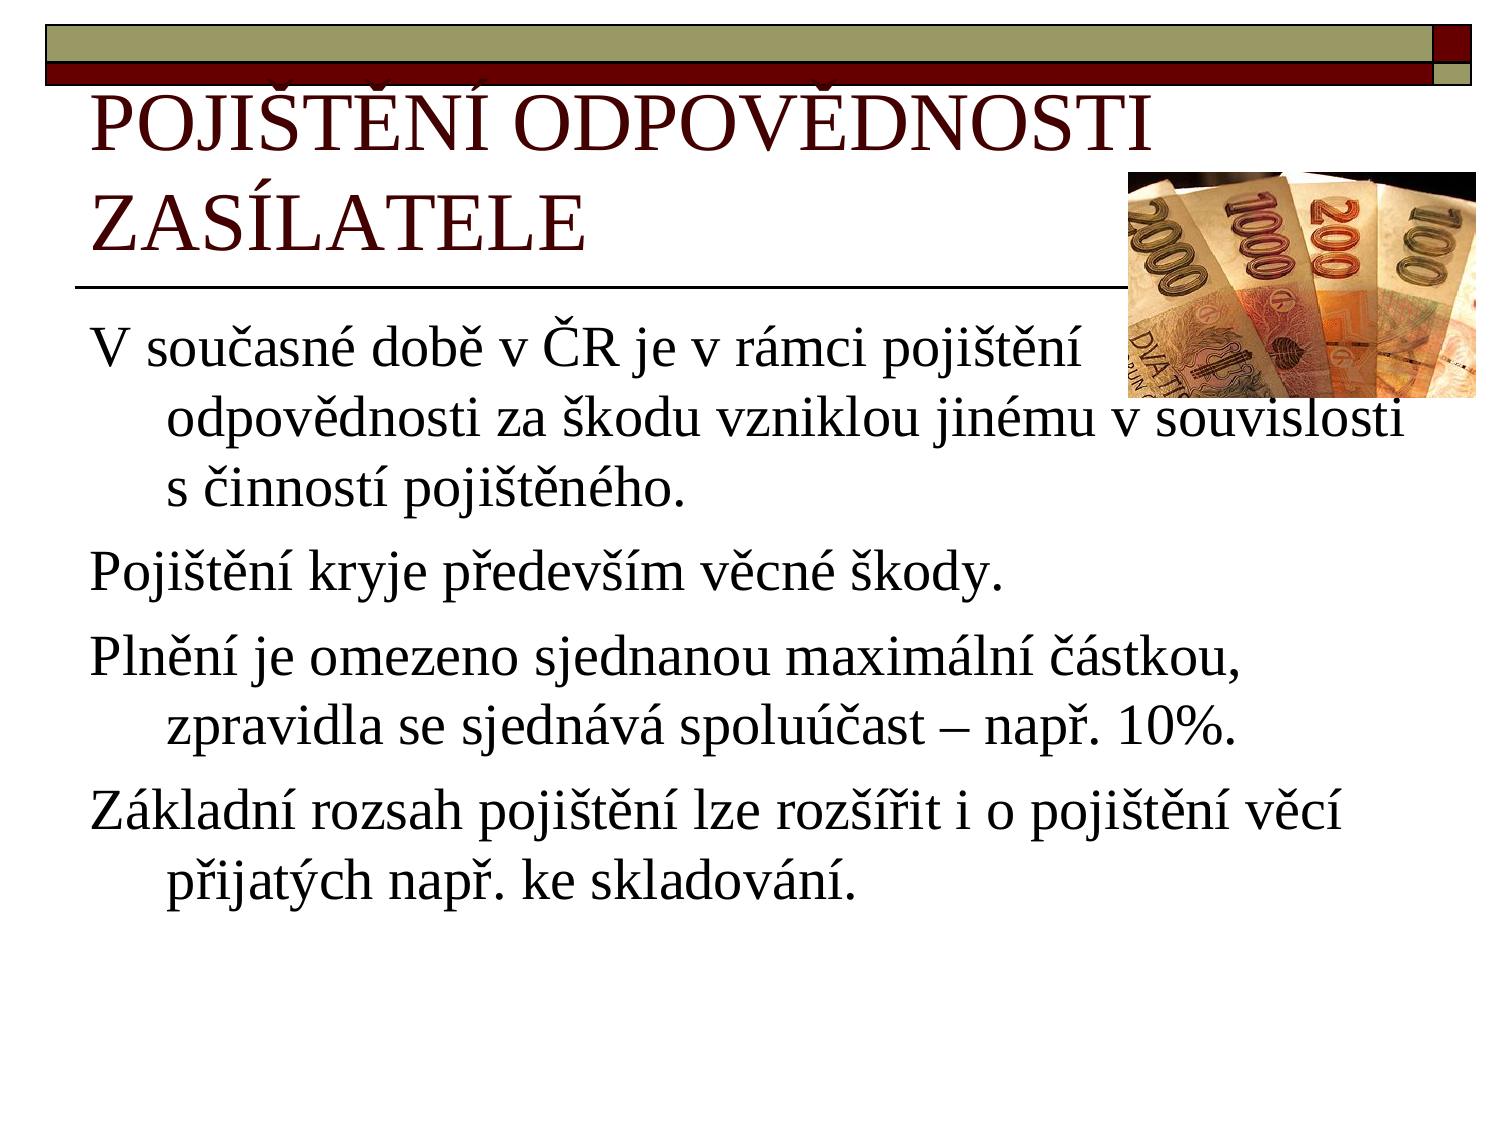

# POJIŠTĚNÍ ODPOVĚDNOSTI ZASÍLATELE
V současné době v ČR je v rámci pojištění odpovědnosti za škodu vzniklou jinému v souvislosti s činností pojištěného.
Pojištění kryje především věcné škody.
Plnění je omezeno sjednanou maximální částkou, zpravidla se sjednává spoluúčast – např. 10%.
Základní rozsah pojištění lze rozšířit i o pojištění věcí přijatých např. ke skladování.